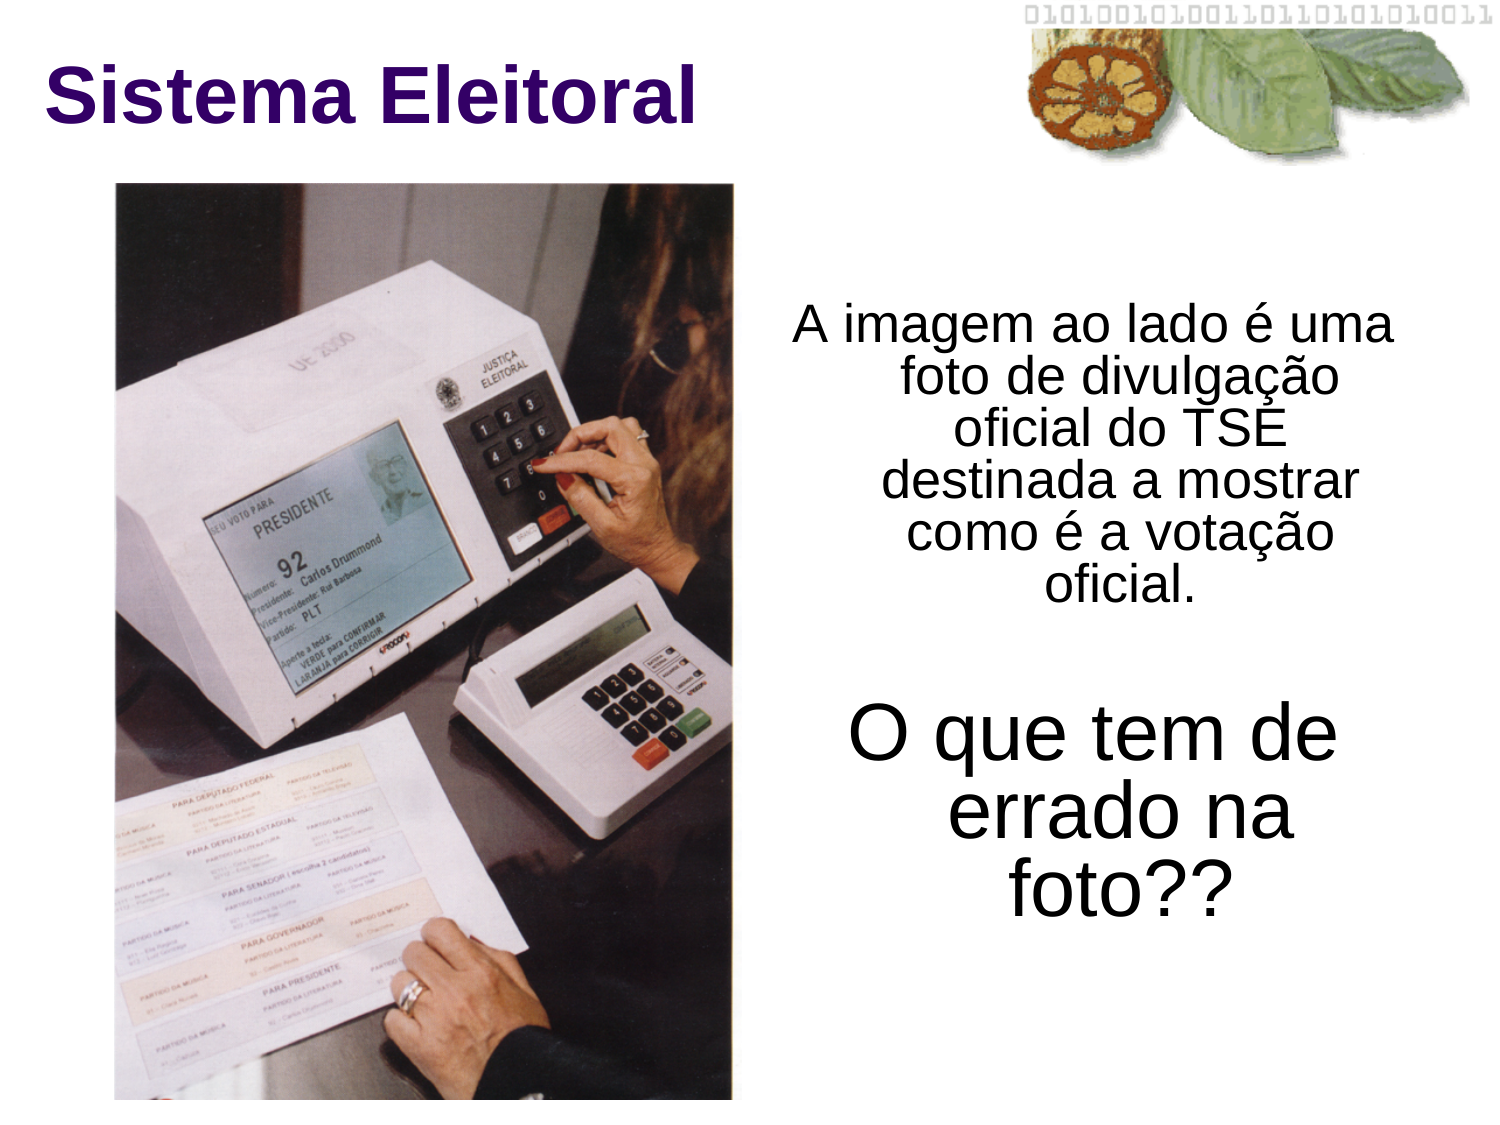

Sistema Eleitoral
# A imagem ao lado é uma foto de divulgação oficial do TSE destinada a mostrar como é a votação oficial.
O que tem de errado na foto??